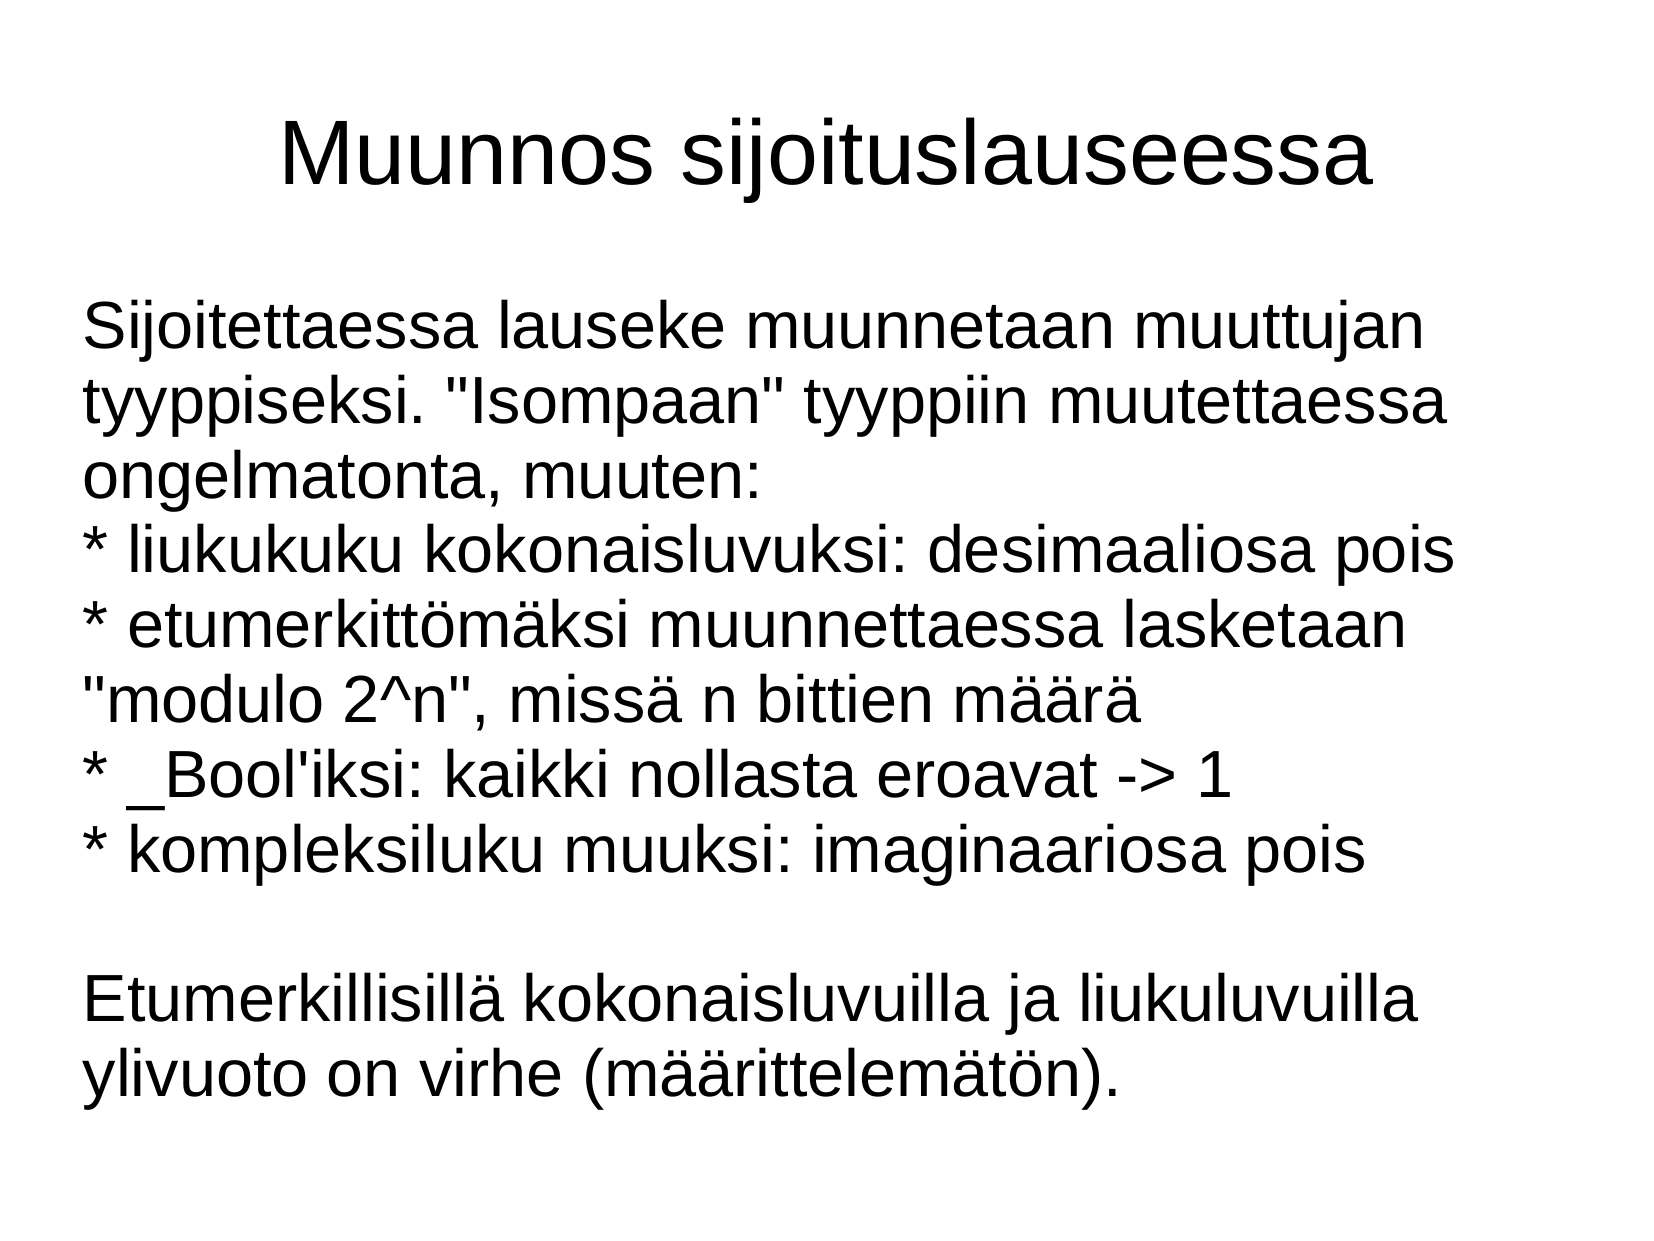

# Muunnos sijoituslauseessa
Sijoitettaessa lauseke muunnetaan muuttujan tyyppiseksi. "Isompaan" tyyppiin muutettaessa ongelmatonta, muuten:
* liukukuku kokonaisluvuksi: desimaaliosa pois
* etumerkittömäksi muunnettaessa lasketaan "modulo 2^n", missä n bittien määrä
* _Bool'iksi: kaikki nollasta eroavat -> 1
* kompleksiluku muuksi: imaginaariosa pois
Etumerkillisillä kokonaisluvuilla ja liukuluvuilla ylivuoto on virhe (määrittelemätön).